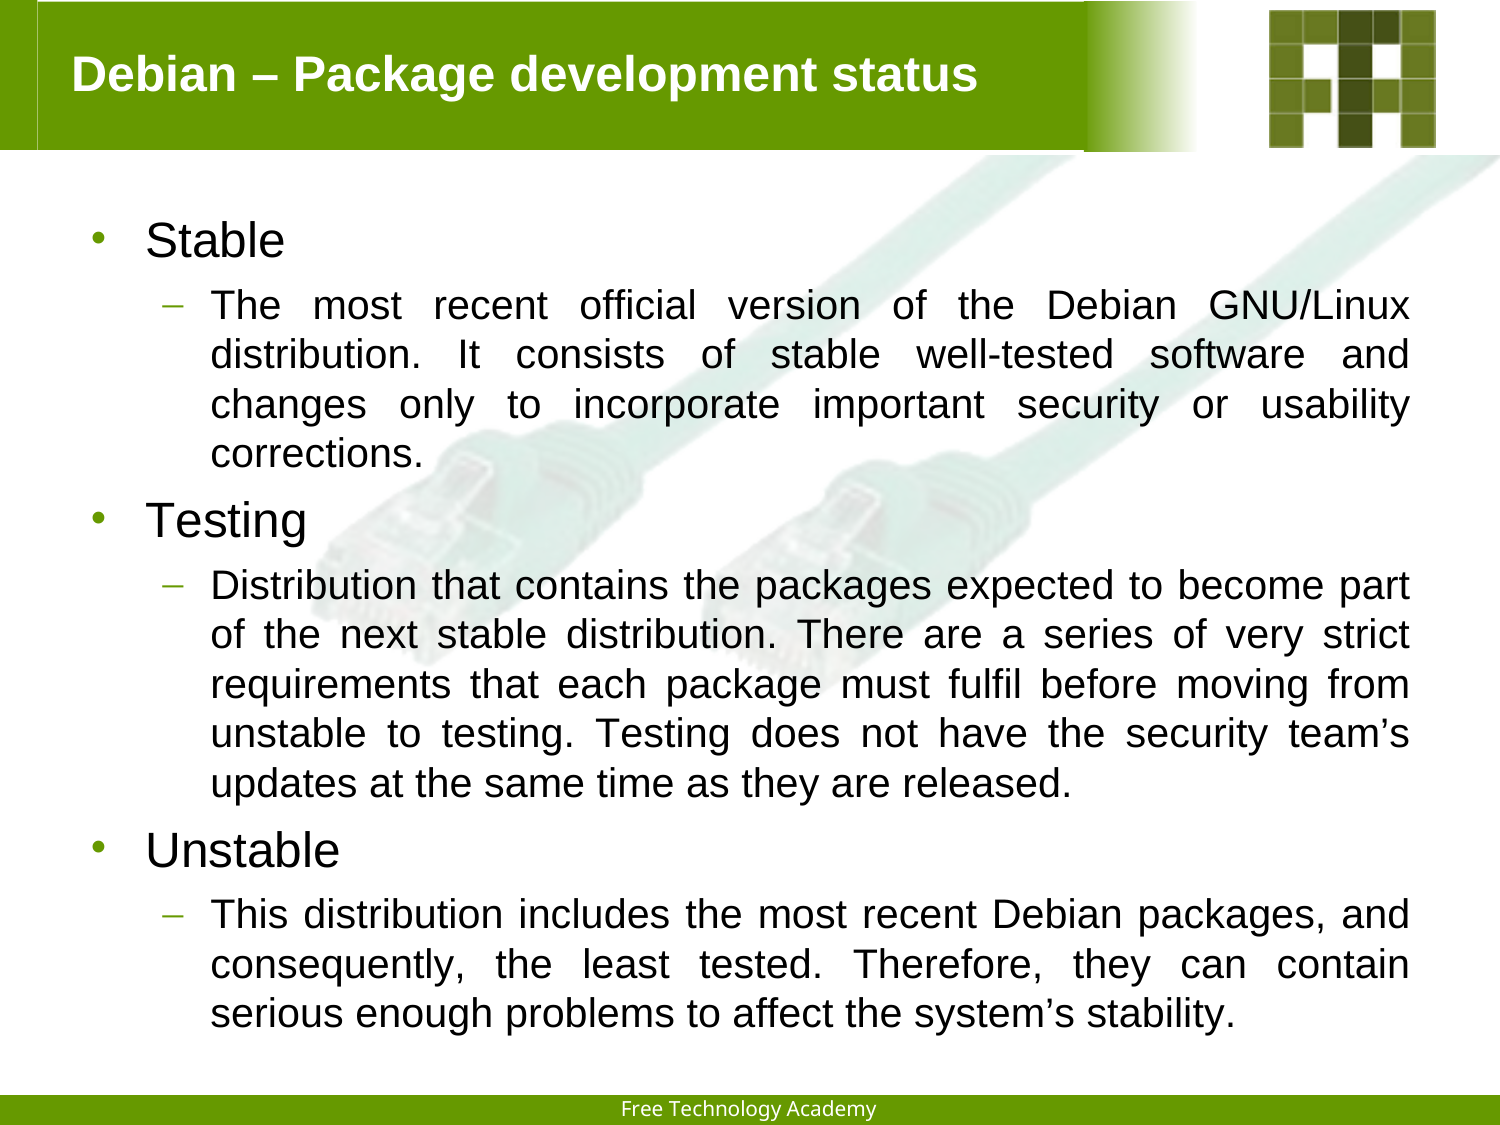

# Debian – Package development status
Stable
The most recent official version of the Debian GNU/Linux distribution. It consists of stable well-tested software and changes only to incorporate important security or usability corrections.
Testing
Distribution that contains the packages expected to become part of the next stable distribution. There are a series of very strict requirements that each package must fulfil before moving from unstable to testing. Testing does not have the security team’s updates at the same time as they are released.
Unstable
This distribution includes the most recent Debian packages, and consequently, the least tested. Therefore, they can contain serious enough problems to affect the system’s stability.